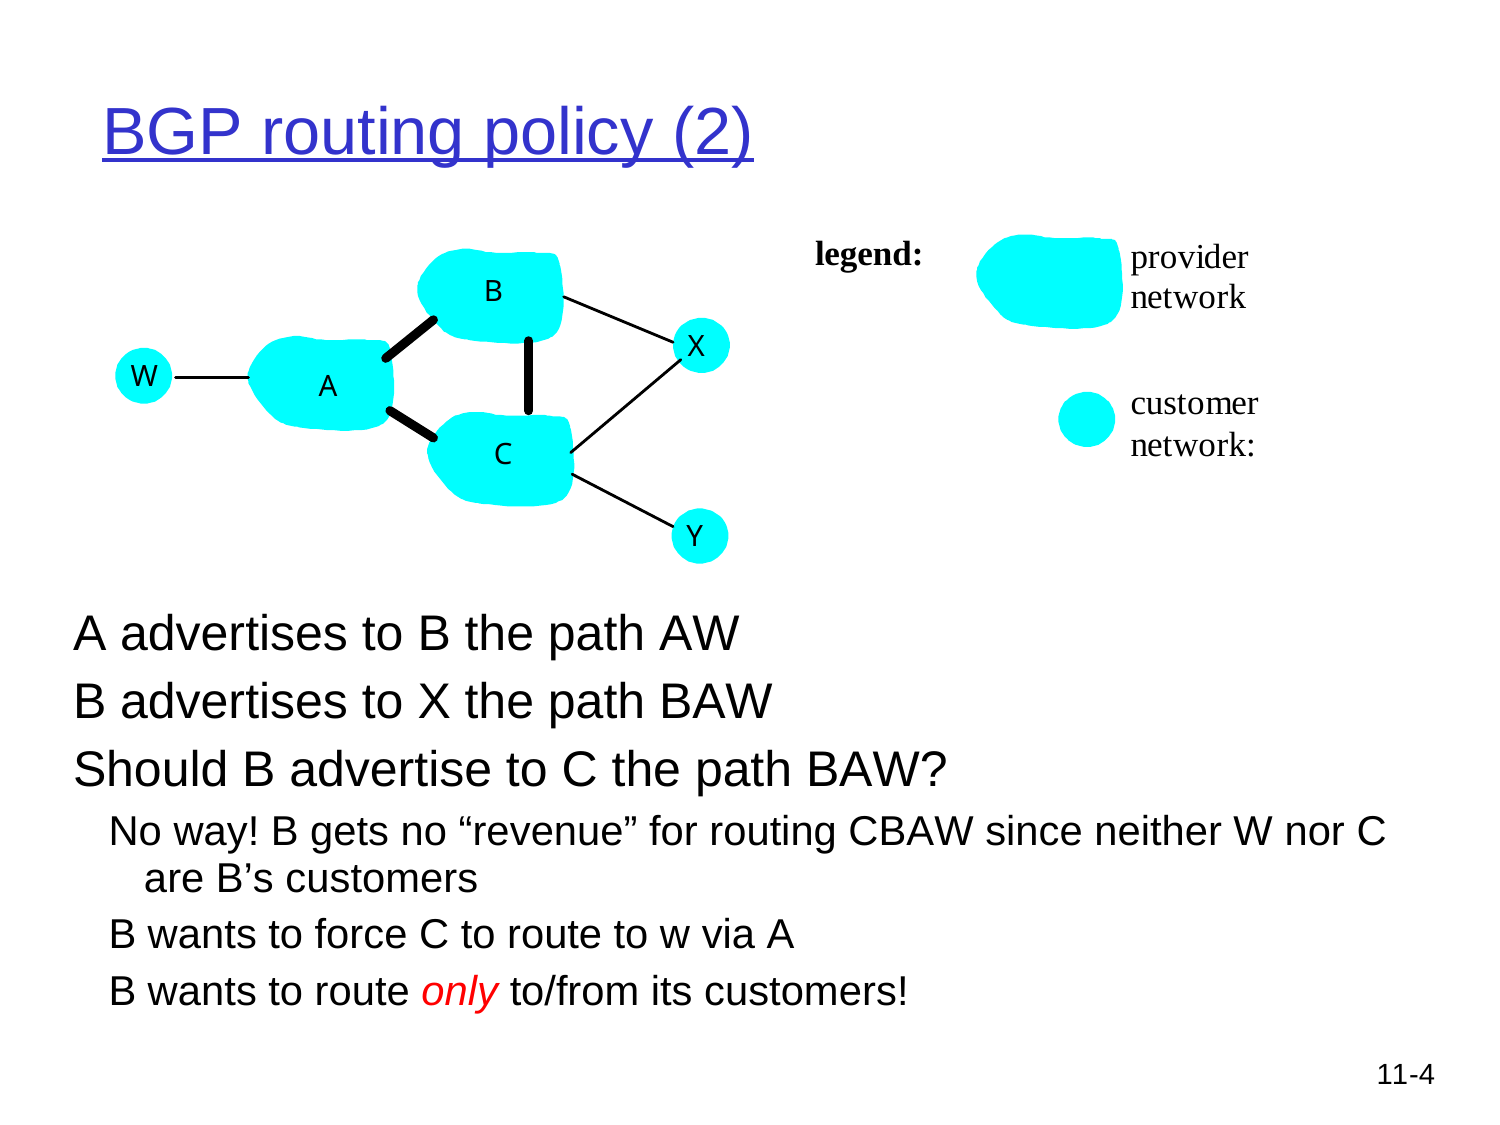

# BGP routing policy (2)
A advertises to B the path AW
B advertises to X the path BAW
Should B advertise to C the path BAW?
No way! B gets no “revenue” for routing CBAW since neither W nor C are B’s customers
B wants to force C to route to w via A
B wants to route only to/from its customers!
4